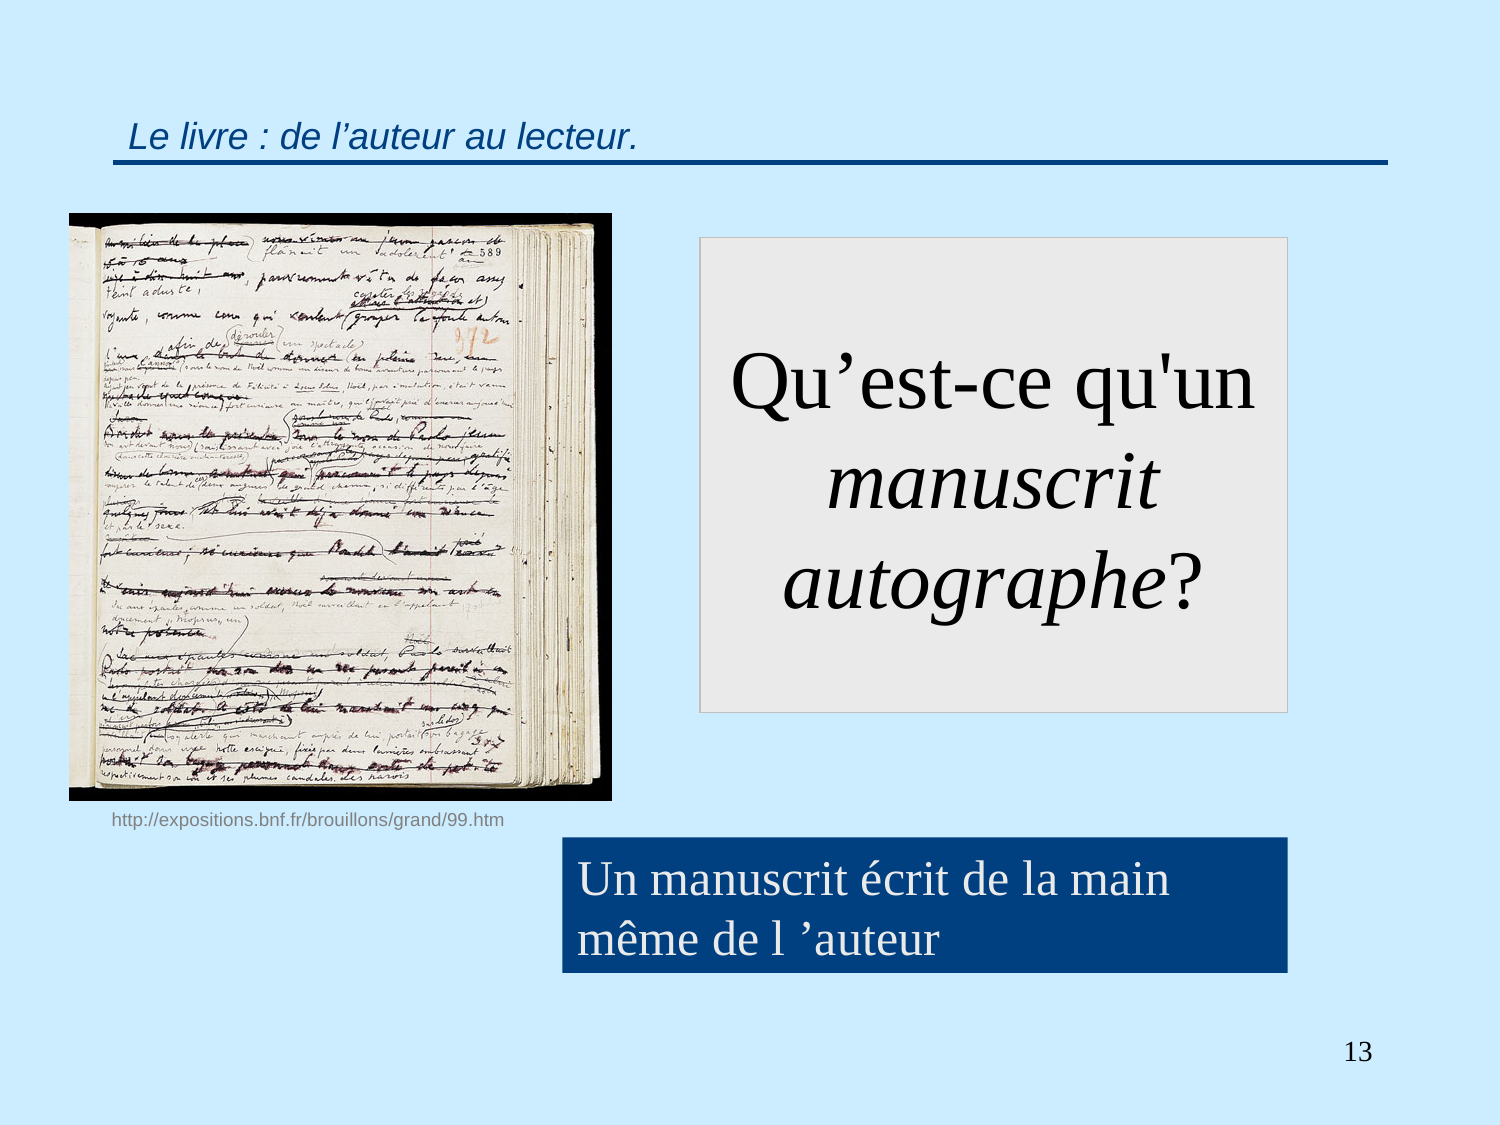

Le livre : de l’auteur au lecteur.
http://expositions.bnf.fr/brouillons/grand/99.htm
# Qu’est-ce qu'un manuscrit autographe?
Un manuscrit écrit de la main même de l ’auteur
13